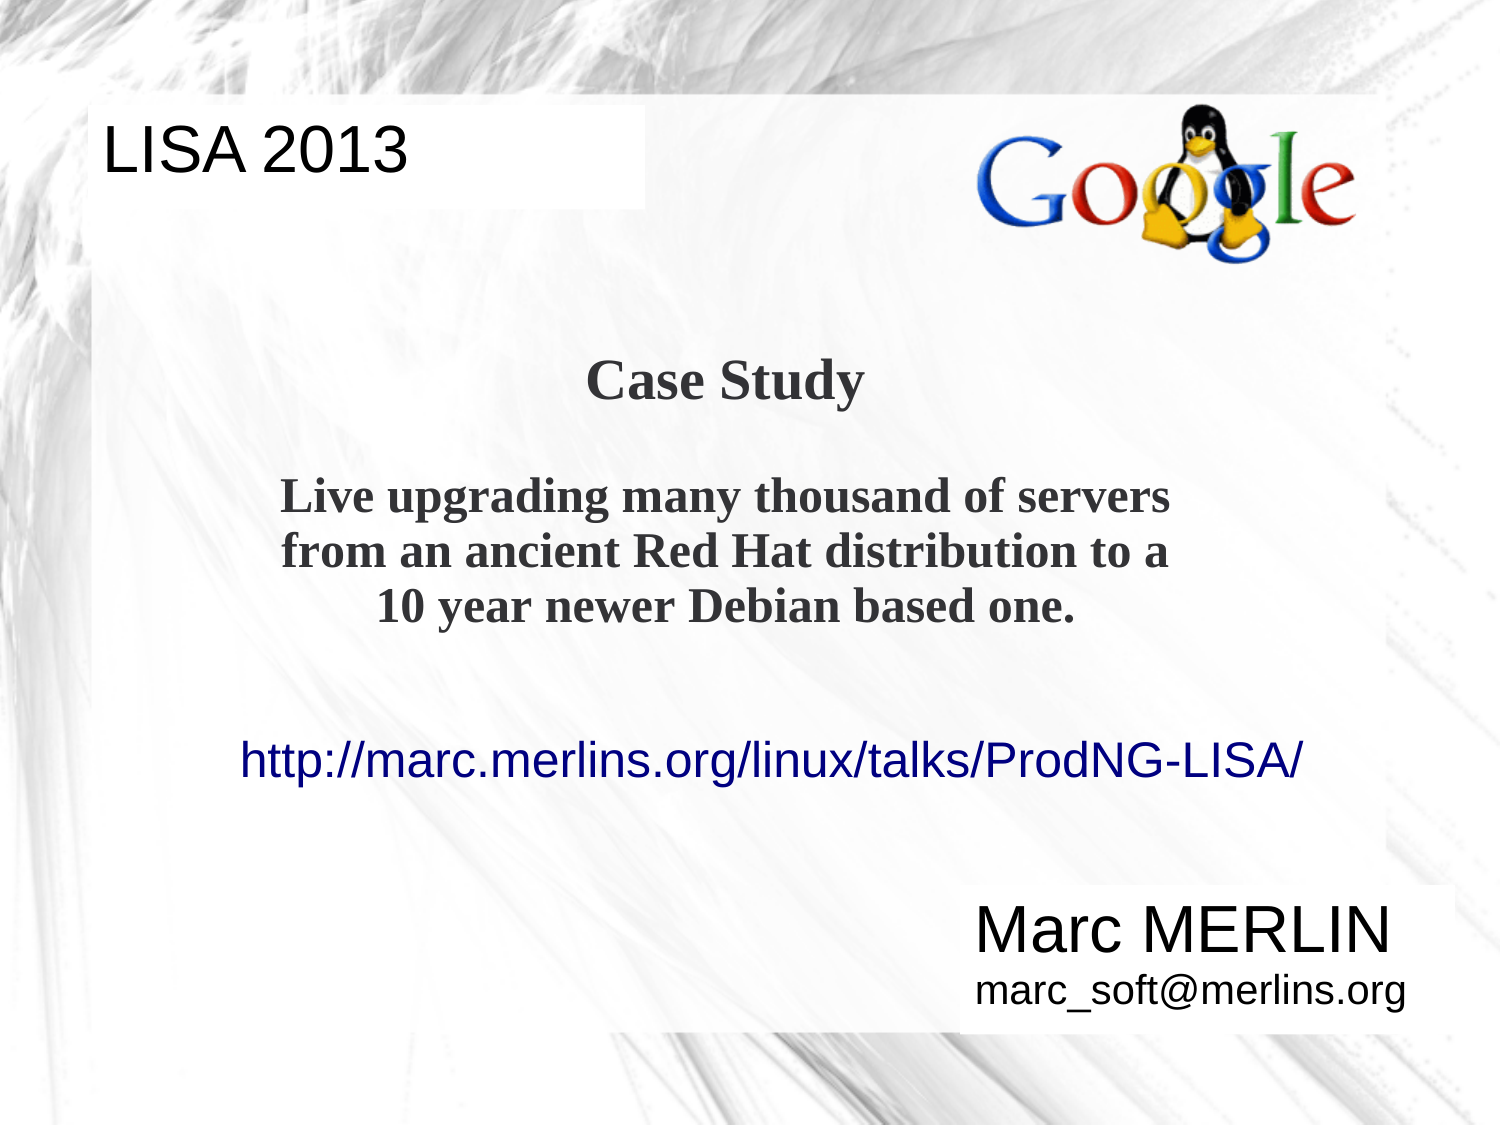

LISA 2013
# Case Study Live upgrading many thousand of servers from an ancient Red Hat distribution to a 10 year newer Debian based one.
http://marc.merlins.org/linux/talks/ProdNG-LISA/
Marc MERLIN
marc_soft@merlins.org